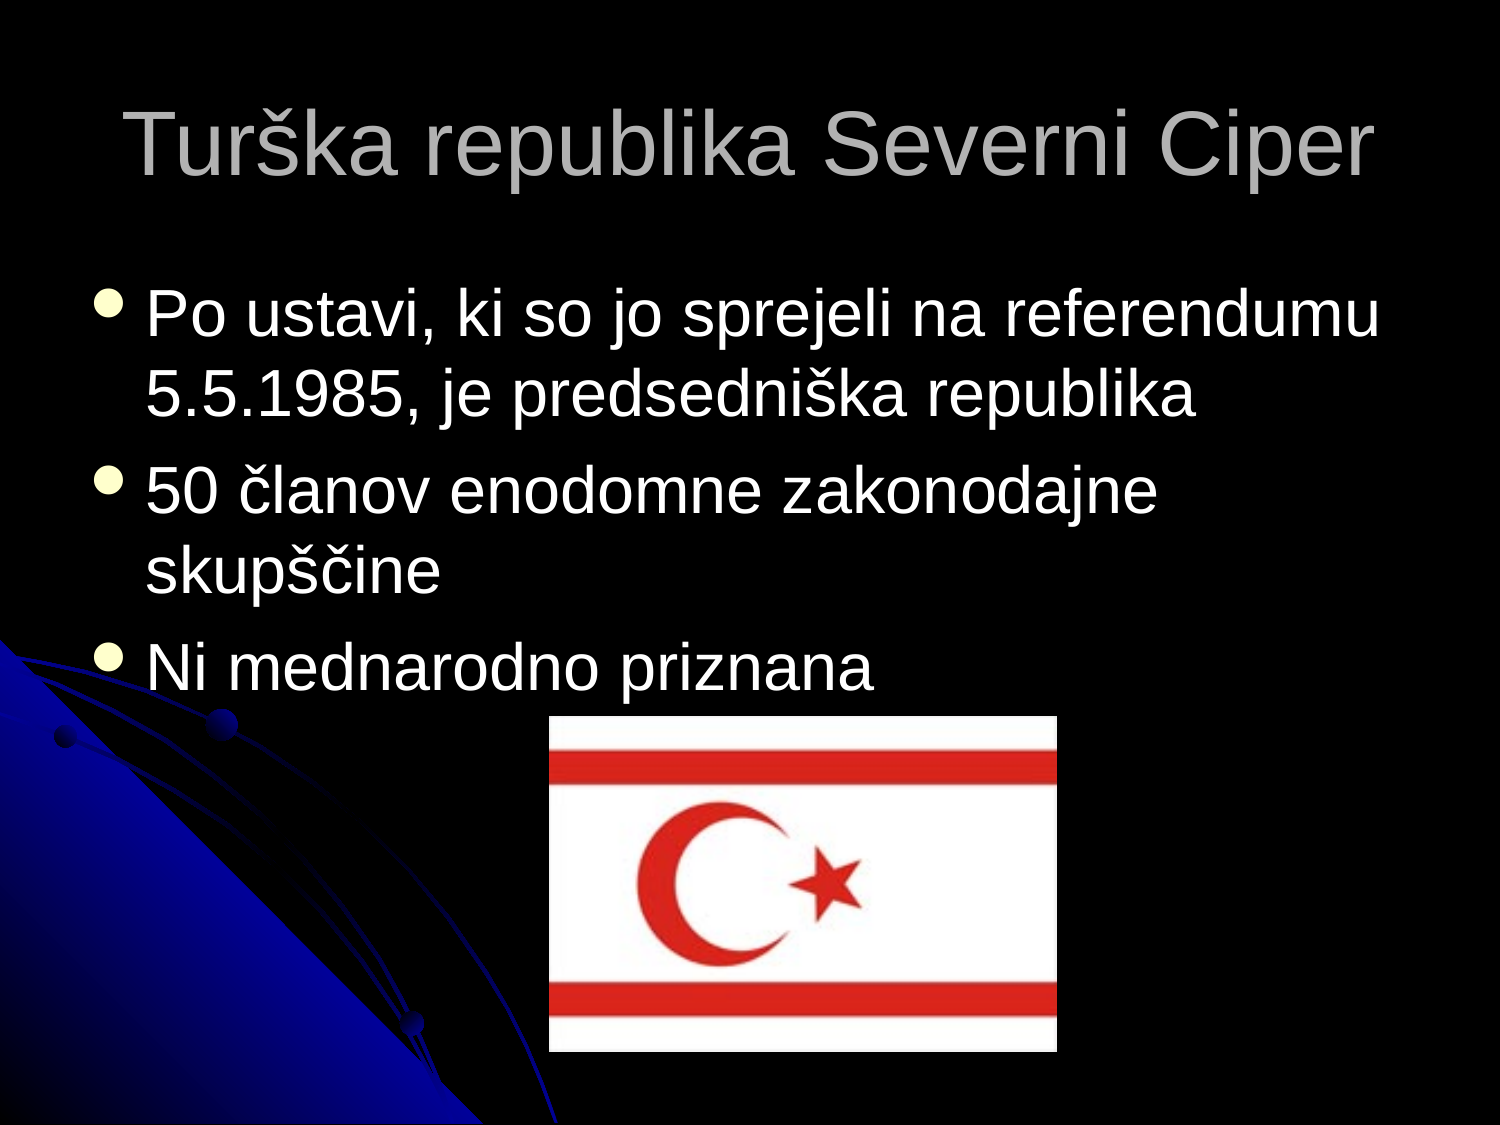

# Turška republika Severni Ciper
Po ustavi, ki so jo sprejeli na referendumu 5.5.1985, je predsedniška republika
50 članov enodomne zakonodajne skupščine
Ni mednarodno priznana